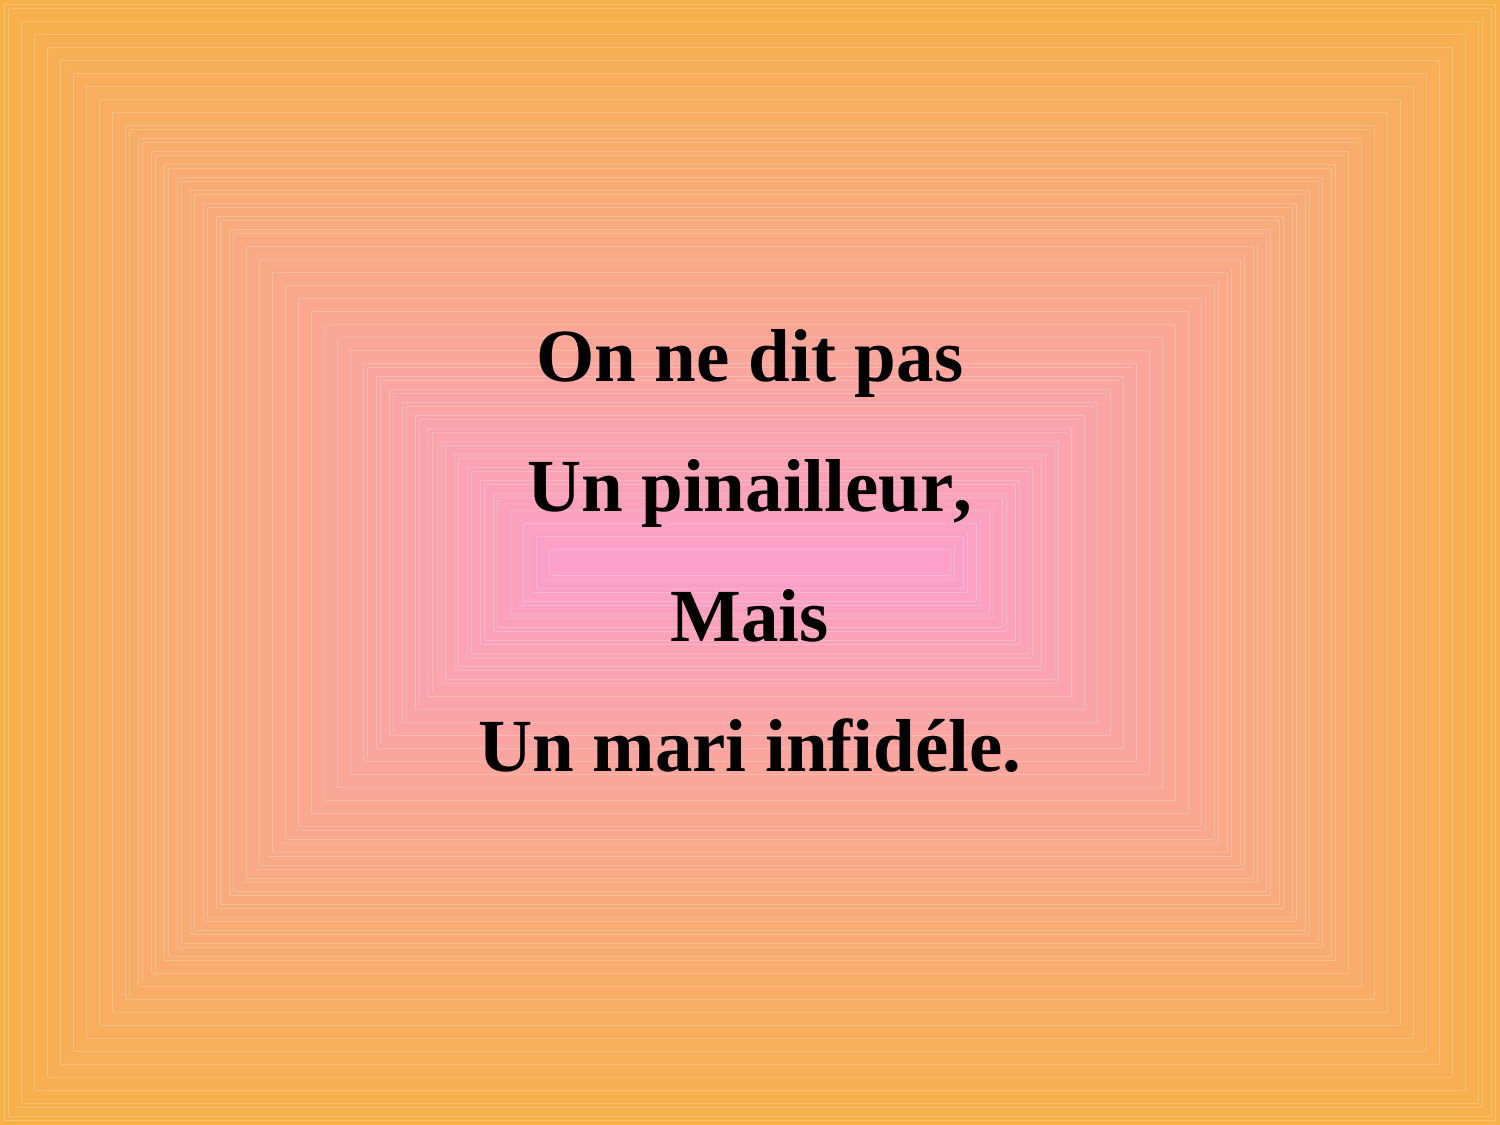

On ne dit pas
Un pinailleur,
Mais
Un mari infidéle.